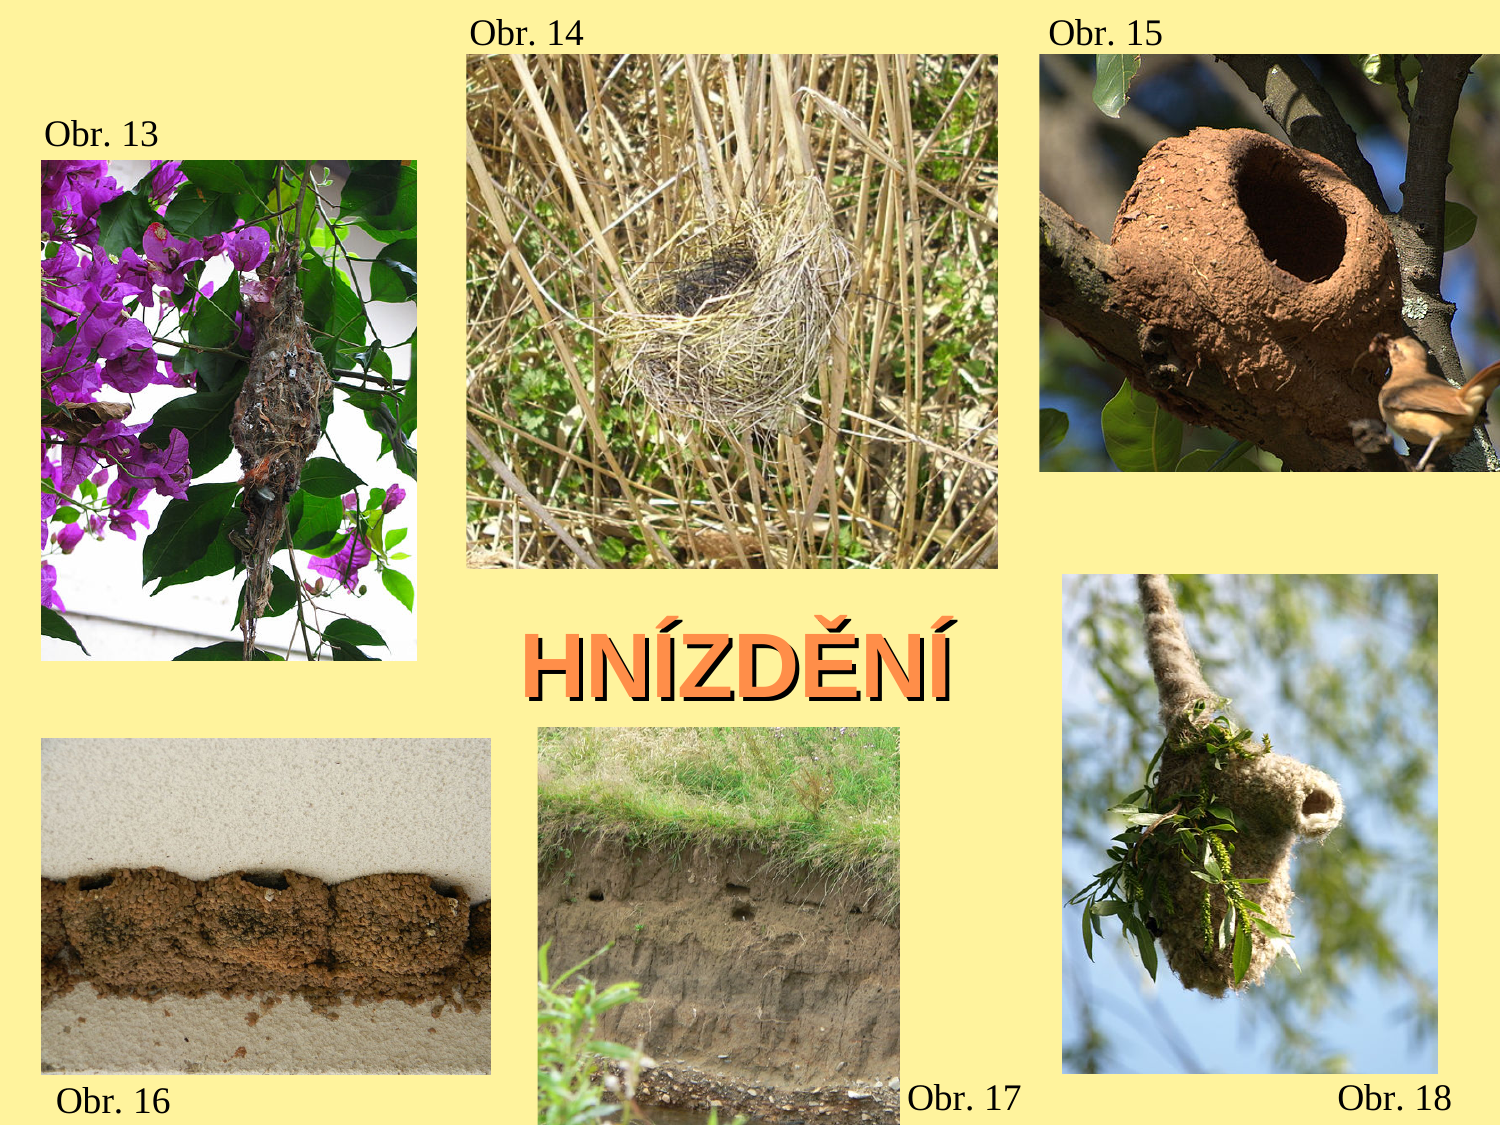

Obr. 14
Obr. 15
Obr. 13
# HNÍZDĚNÍ
Obr. 17
Obr. 18
Obr. 16